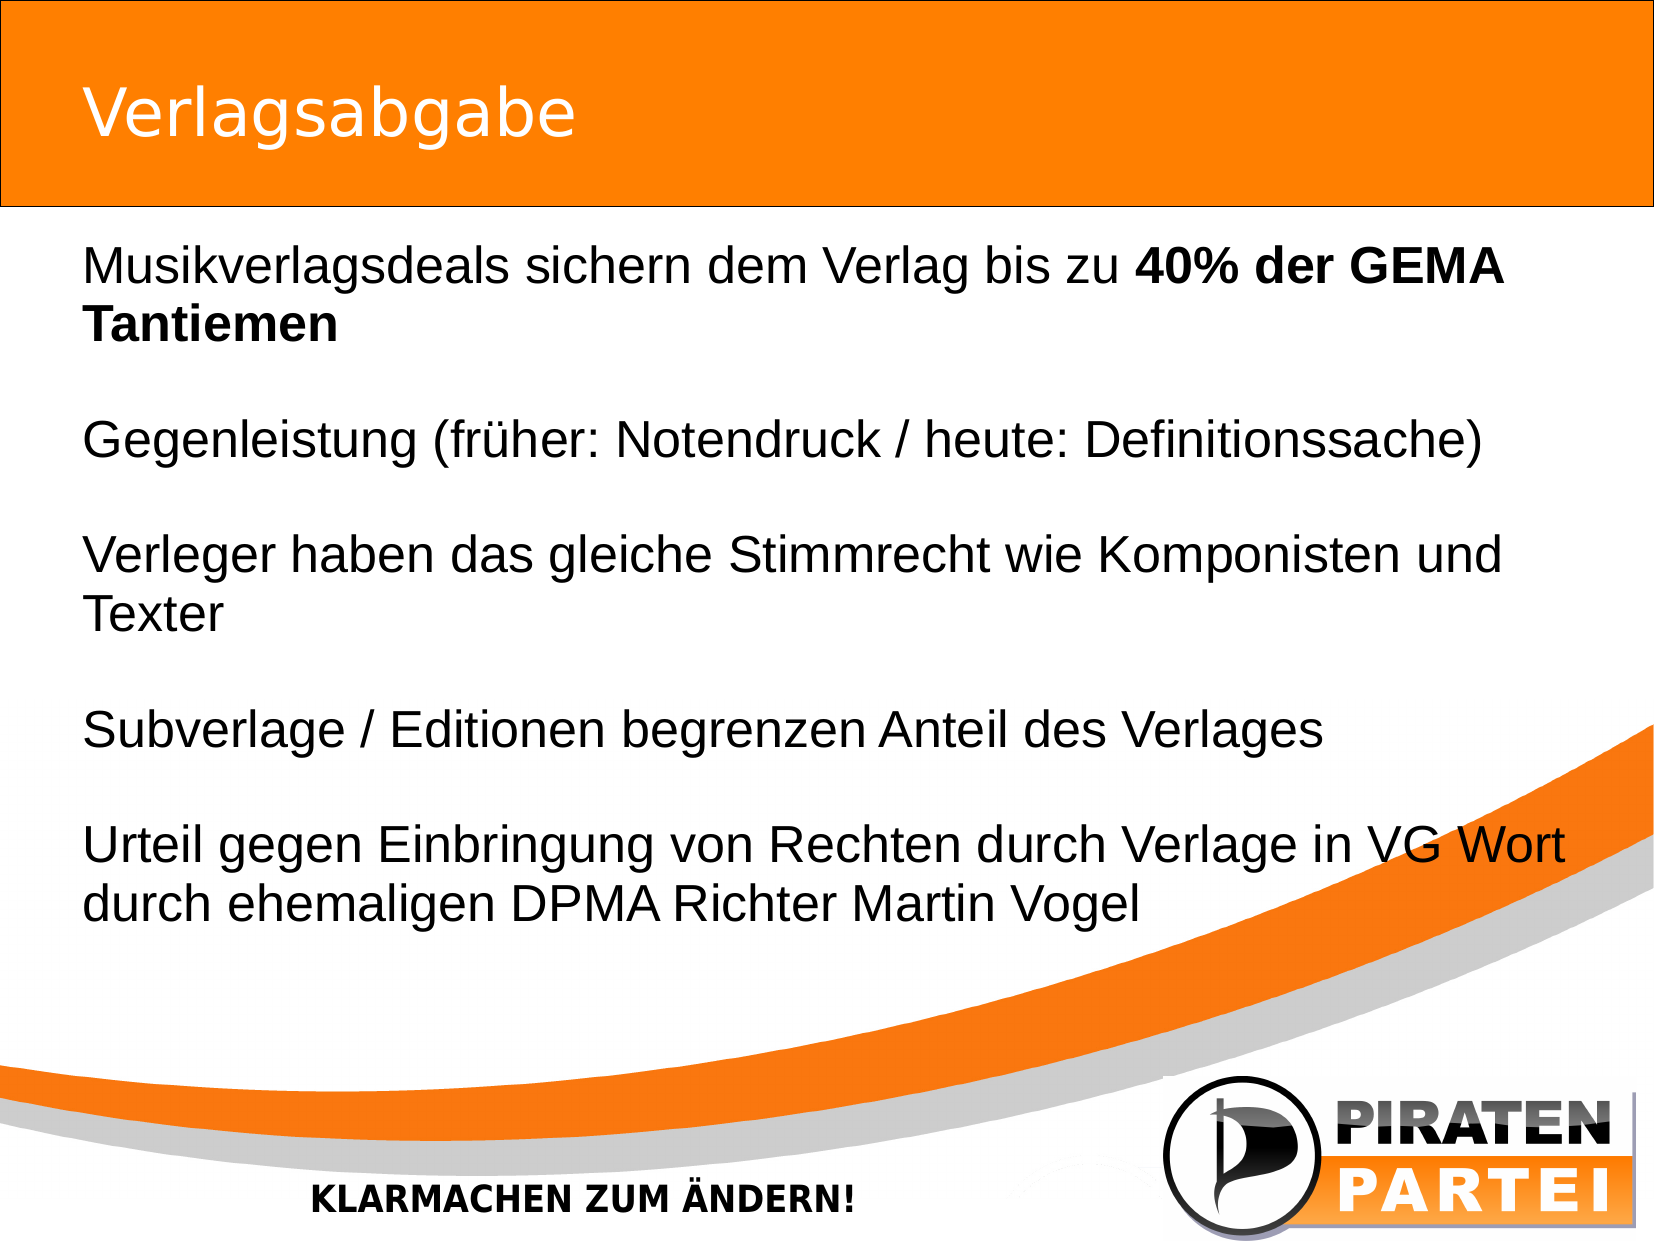

# Verlagsabgabe
Musikverlagsdeals sichern dem Verlag bis zu 40% der GEMA Tantiemen
Gegenleistung (früher: Notendruck / heute: Definitionssache)
Verleger haben das gleiche Stimmrecht wie Komponisten und Texter
Subverlage / Editionen begrenzen Anteil des Verlages
Urteil gegen Einbringung von Rechten durch Verlage in VG Wort durch ehemaligen DPMA Richter Martin Vogel